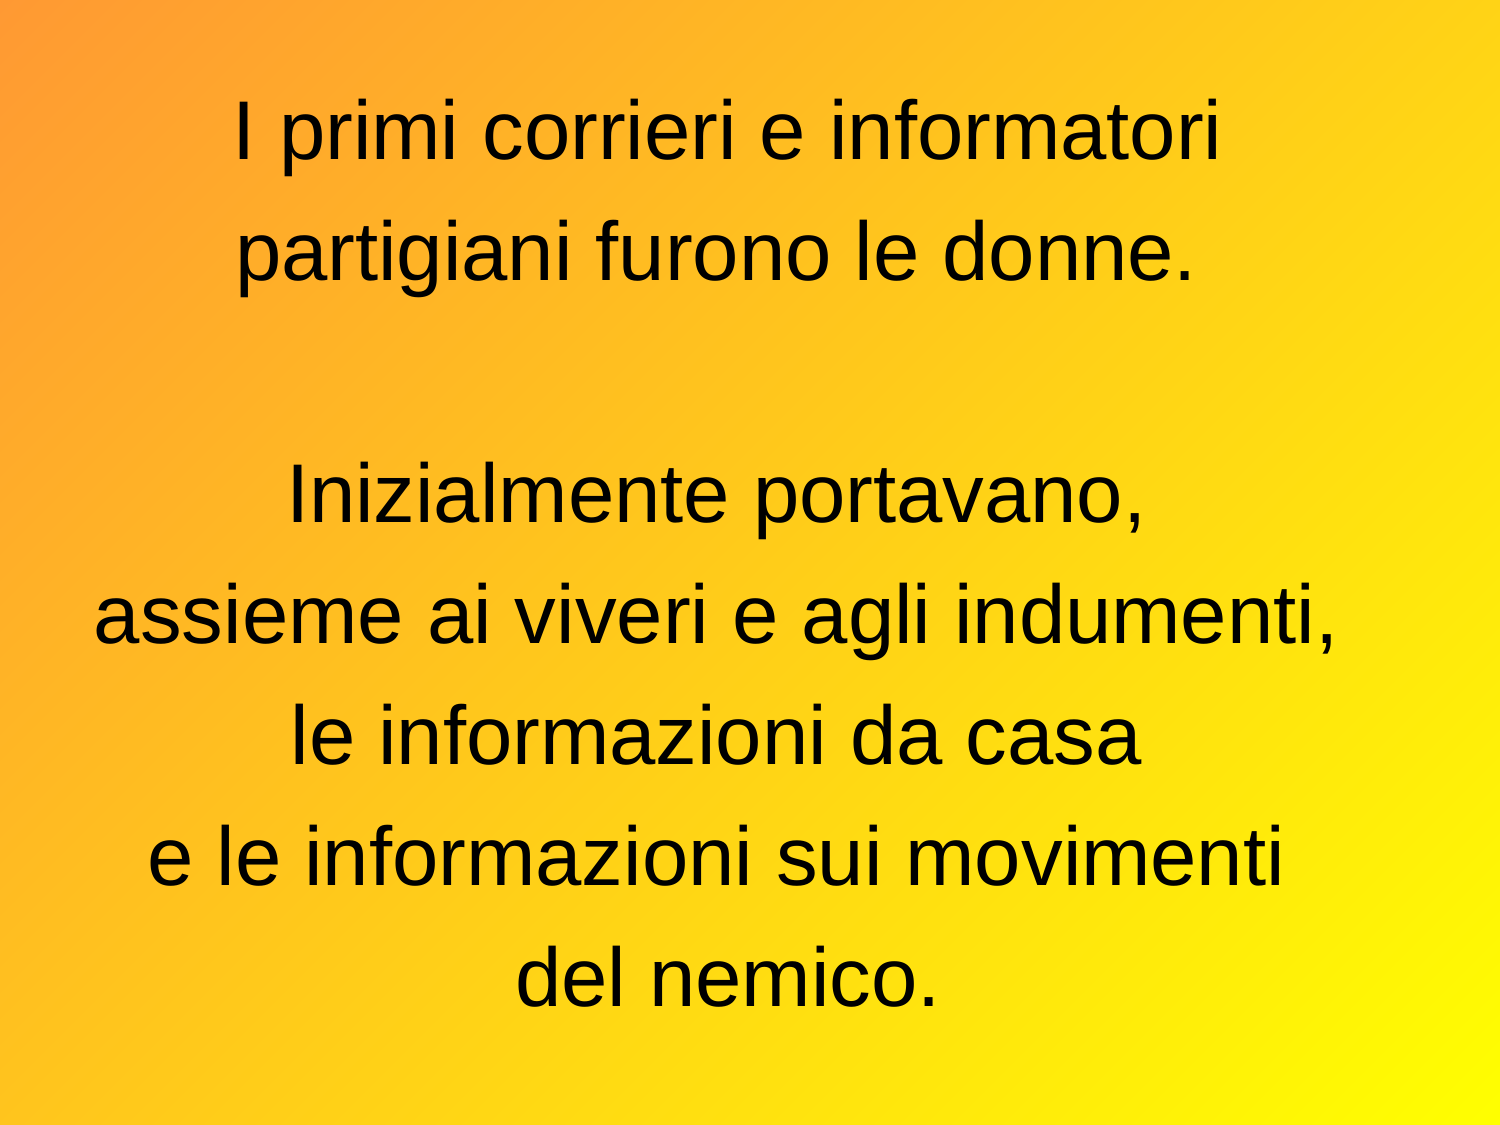

# I primi corrieri e informatori partigiani furono le donne. Inizialmente portavano, assieme ai viveri e agli indumenti, le informazioni da casa e le informazioni sui movimenti del nemico.